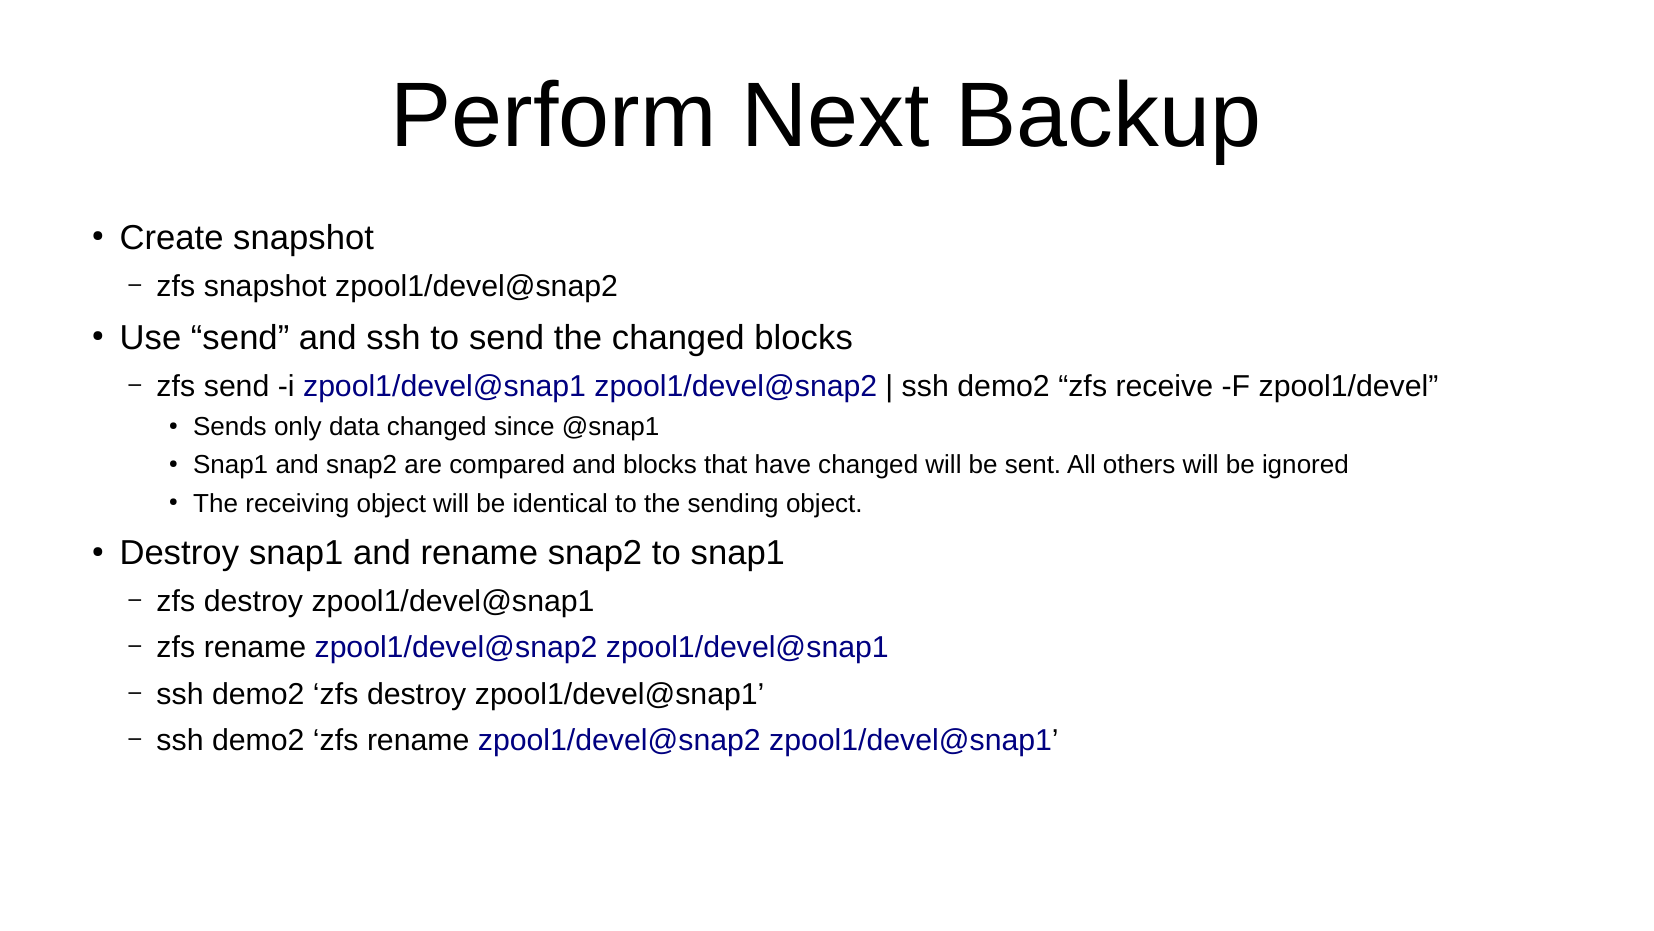

# Perform Next Backup
Create snapshot
zfs snapshot zpool1/devel@snap2
Use “send” and ssh to send the changed blocks
zfs send -i zpool1/devel@snap1 zpool1/devel@snap2 | ssh demo2 “zfs receive -F zpool1/devel”
Sends only data changed since @snap1
Snap1 and snap2 are compared and blocks that have changed will be sent. All others will be ignored
The receiving object will be identical to the sending object.
Destroy snap1 and rename snap2 to snap1
zfs destroy zpool1/devel@snap1
zfs rename zpool1/devel@snap2 zpool1/devel@snap1
ssh demo2 ‘zfs destroy zpool1/devel@snap1’
ssh demo2 ‘zfs rename zpool1/devel@snap2 zpool1/devel@snap1’